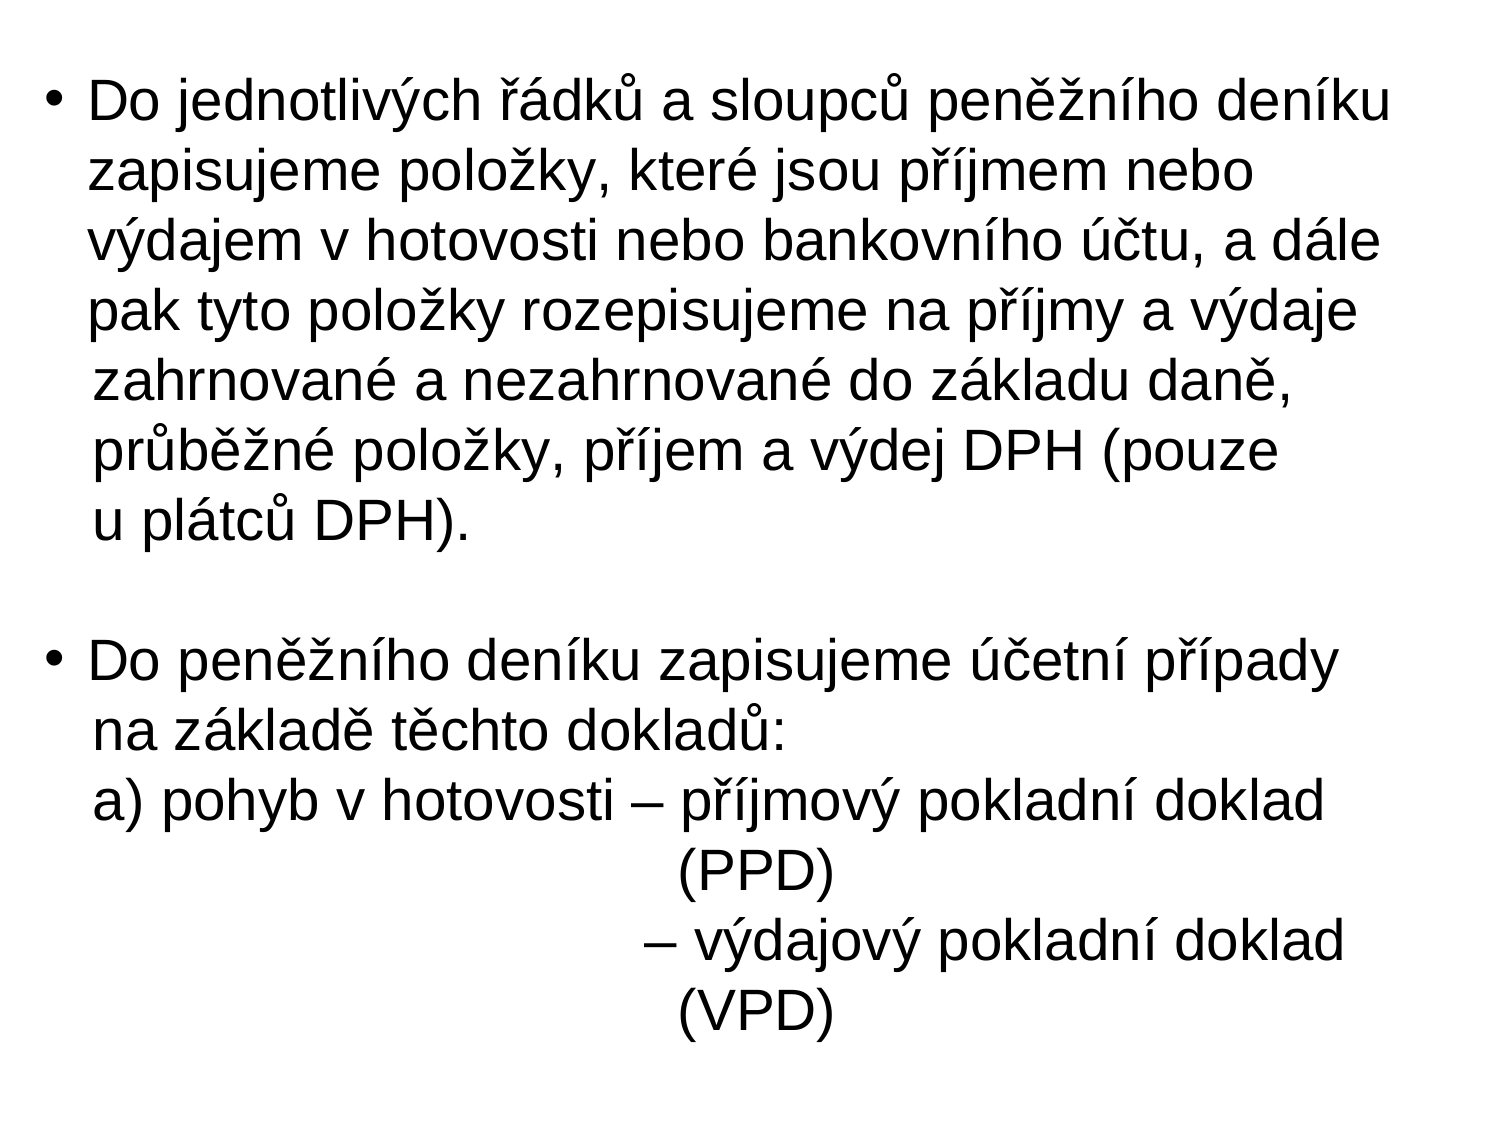

Do jednotlivých řádků a sloupců peněžního deníku zapisujeme položky, které jsou příjmem nebo výdajem v hotovosti nebo bankovního účtu, a dále pak tyto položky rozepisujeme na příjmy a výdaje
 zahrnované a nezahrnované do základu daně,
 průběžné položky, příjem a výdej DPH (pouze
 u plátců DPH).
Do peněžního deníku zapisujeme účetní případy
 na základě těchto dokladů:
 a) pohyb v hotovosti – příjmový pokladní doklad
 (PPD)
 – výdajový pokladní doklad
 (VPD)